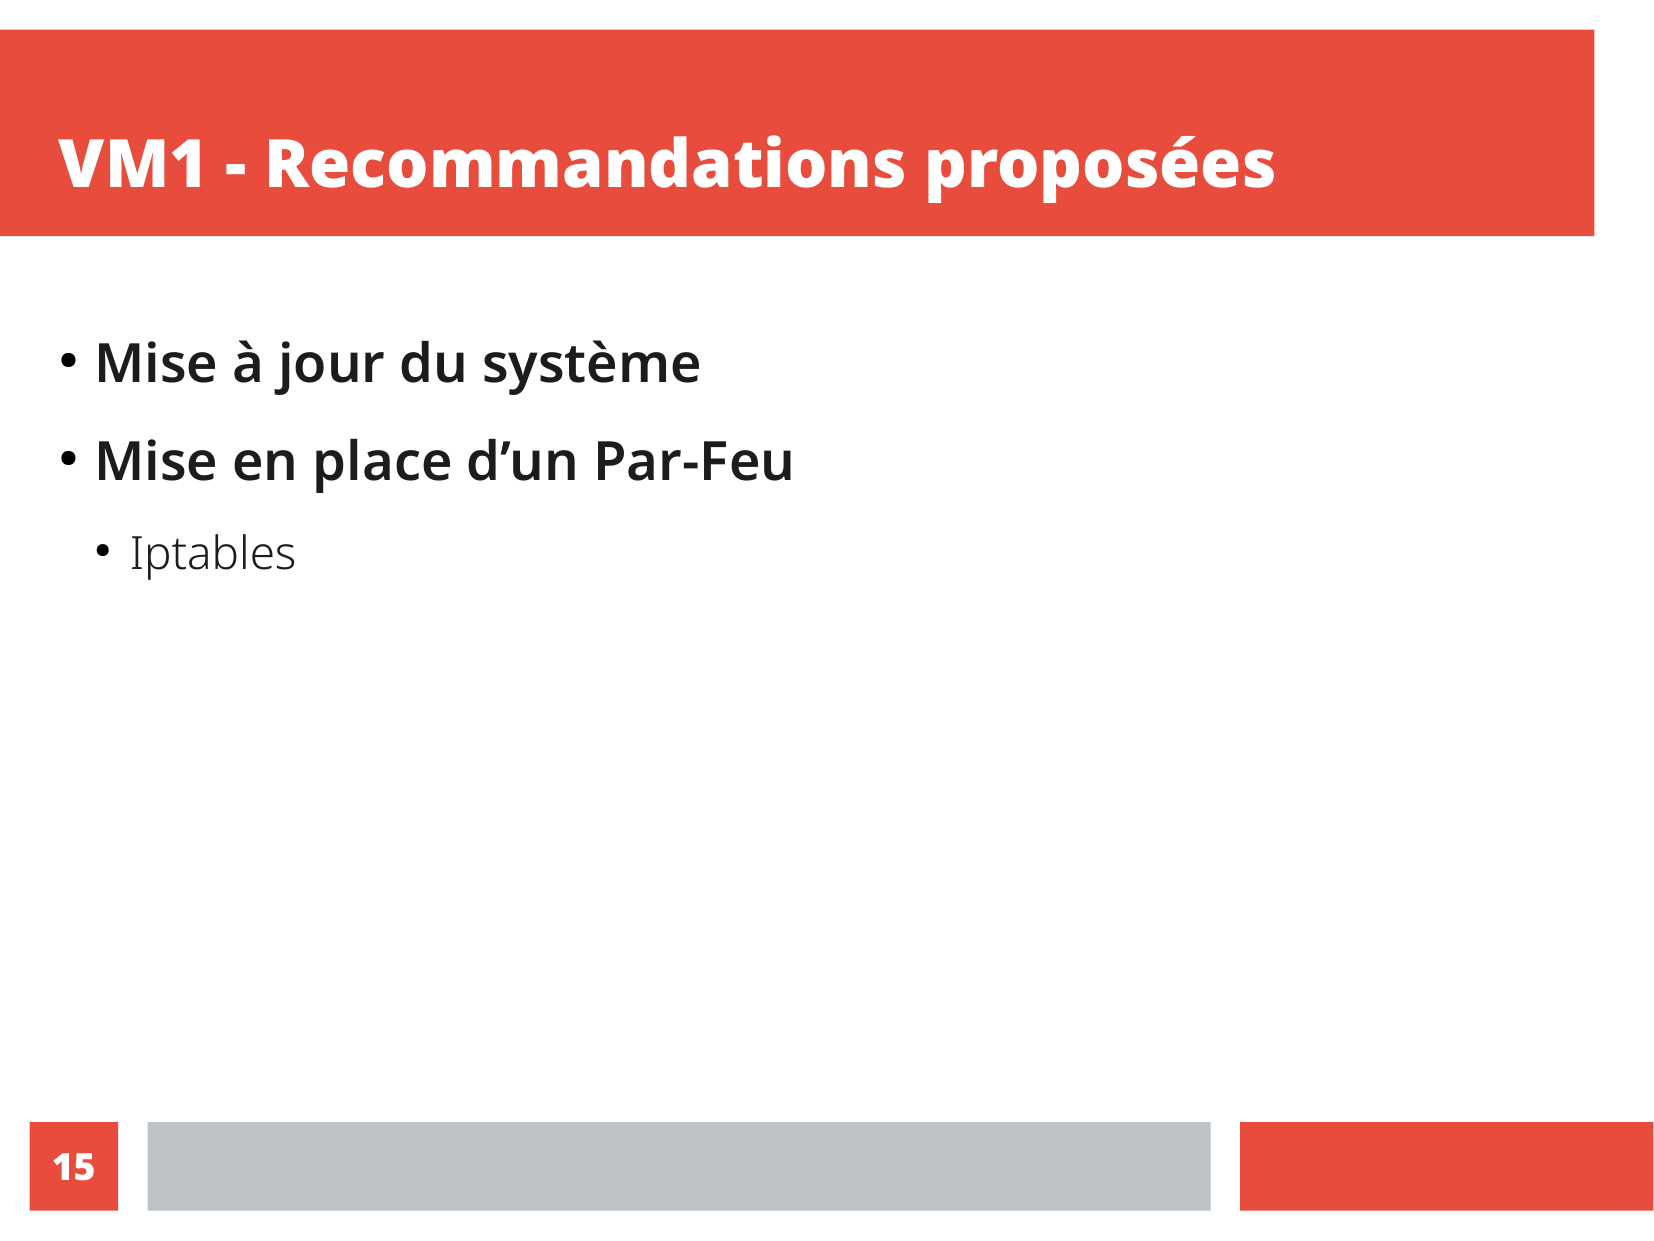

# VM1 - Recommandations proposées
Mise à jour du système
Mise en place d’un Par-Feu
Iptables
15